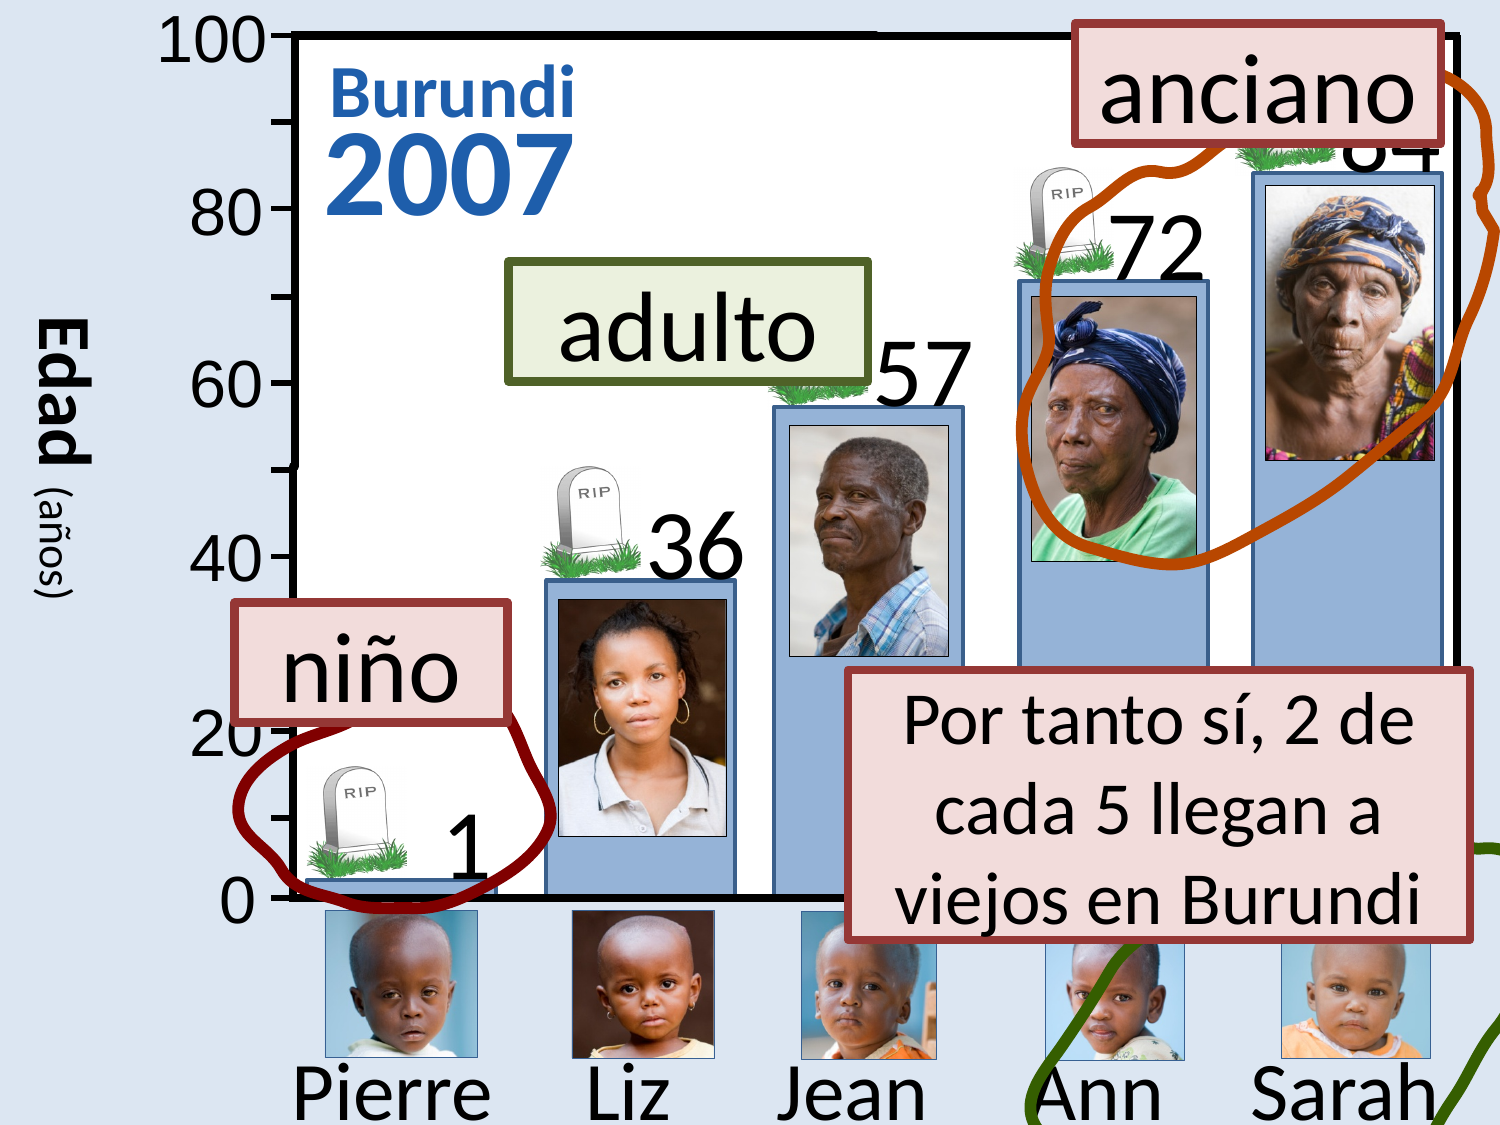

100
80
60
40
20
0
anciano
Burundi
84
2007
72
adulto
57
Edad (años)
36
niño
Por tanto sí, 2 de cada 5 llegan a viejos en Burundi
1
Pierre
Liz
Jean
Ann
Sarah